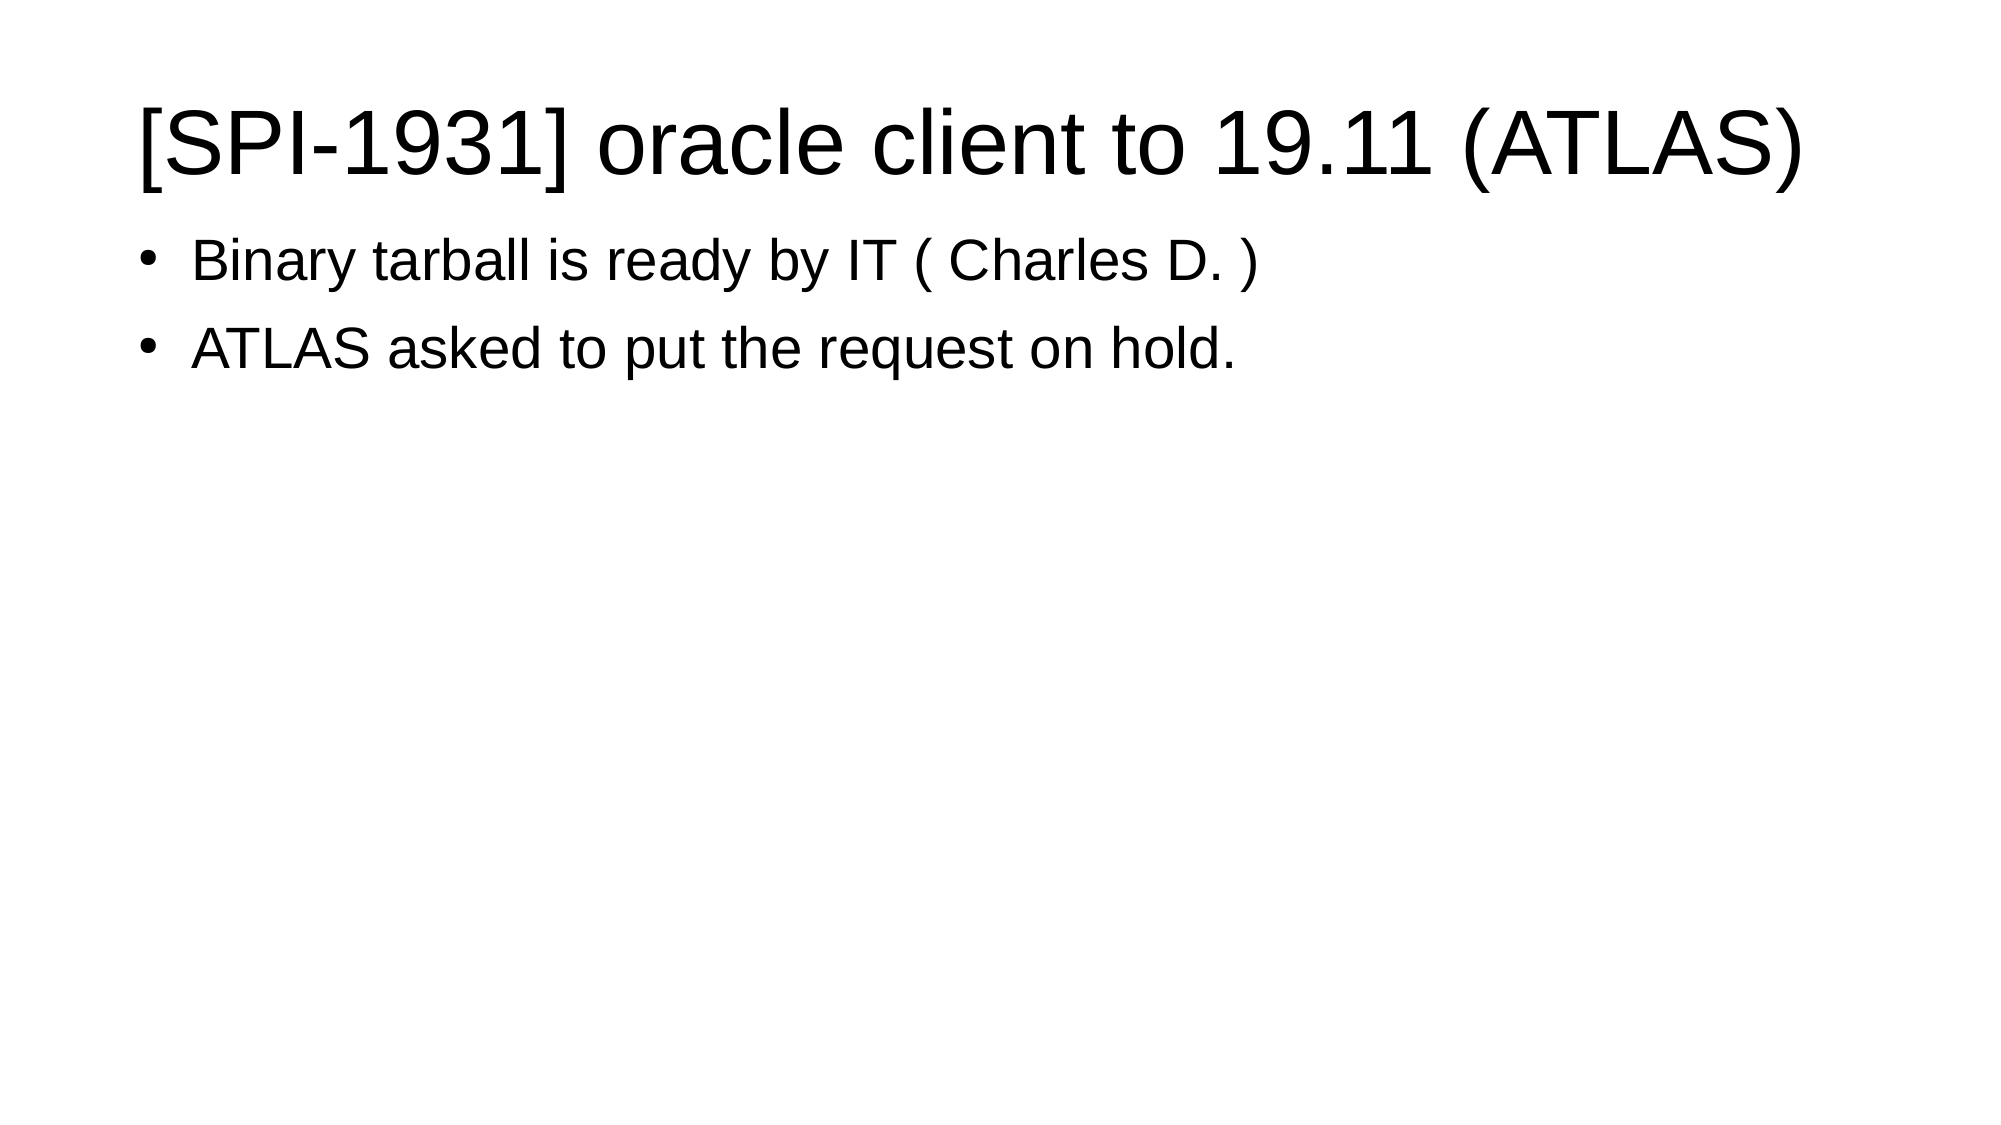

# [SPI-1931] oracle client to 19.11 (ATLAS)
Binary tarball is ready by IT ( Charles D. )
ATLAS asked to put the request on hold.